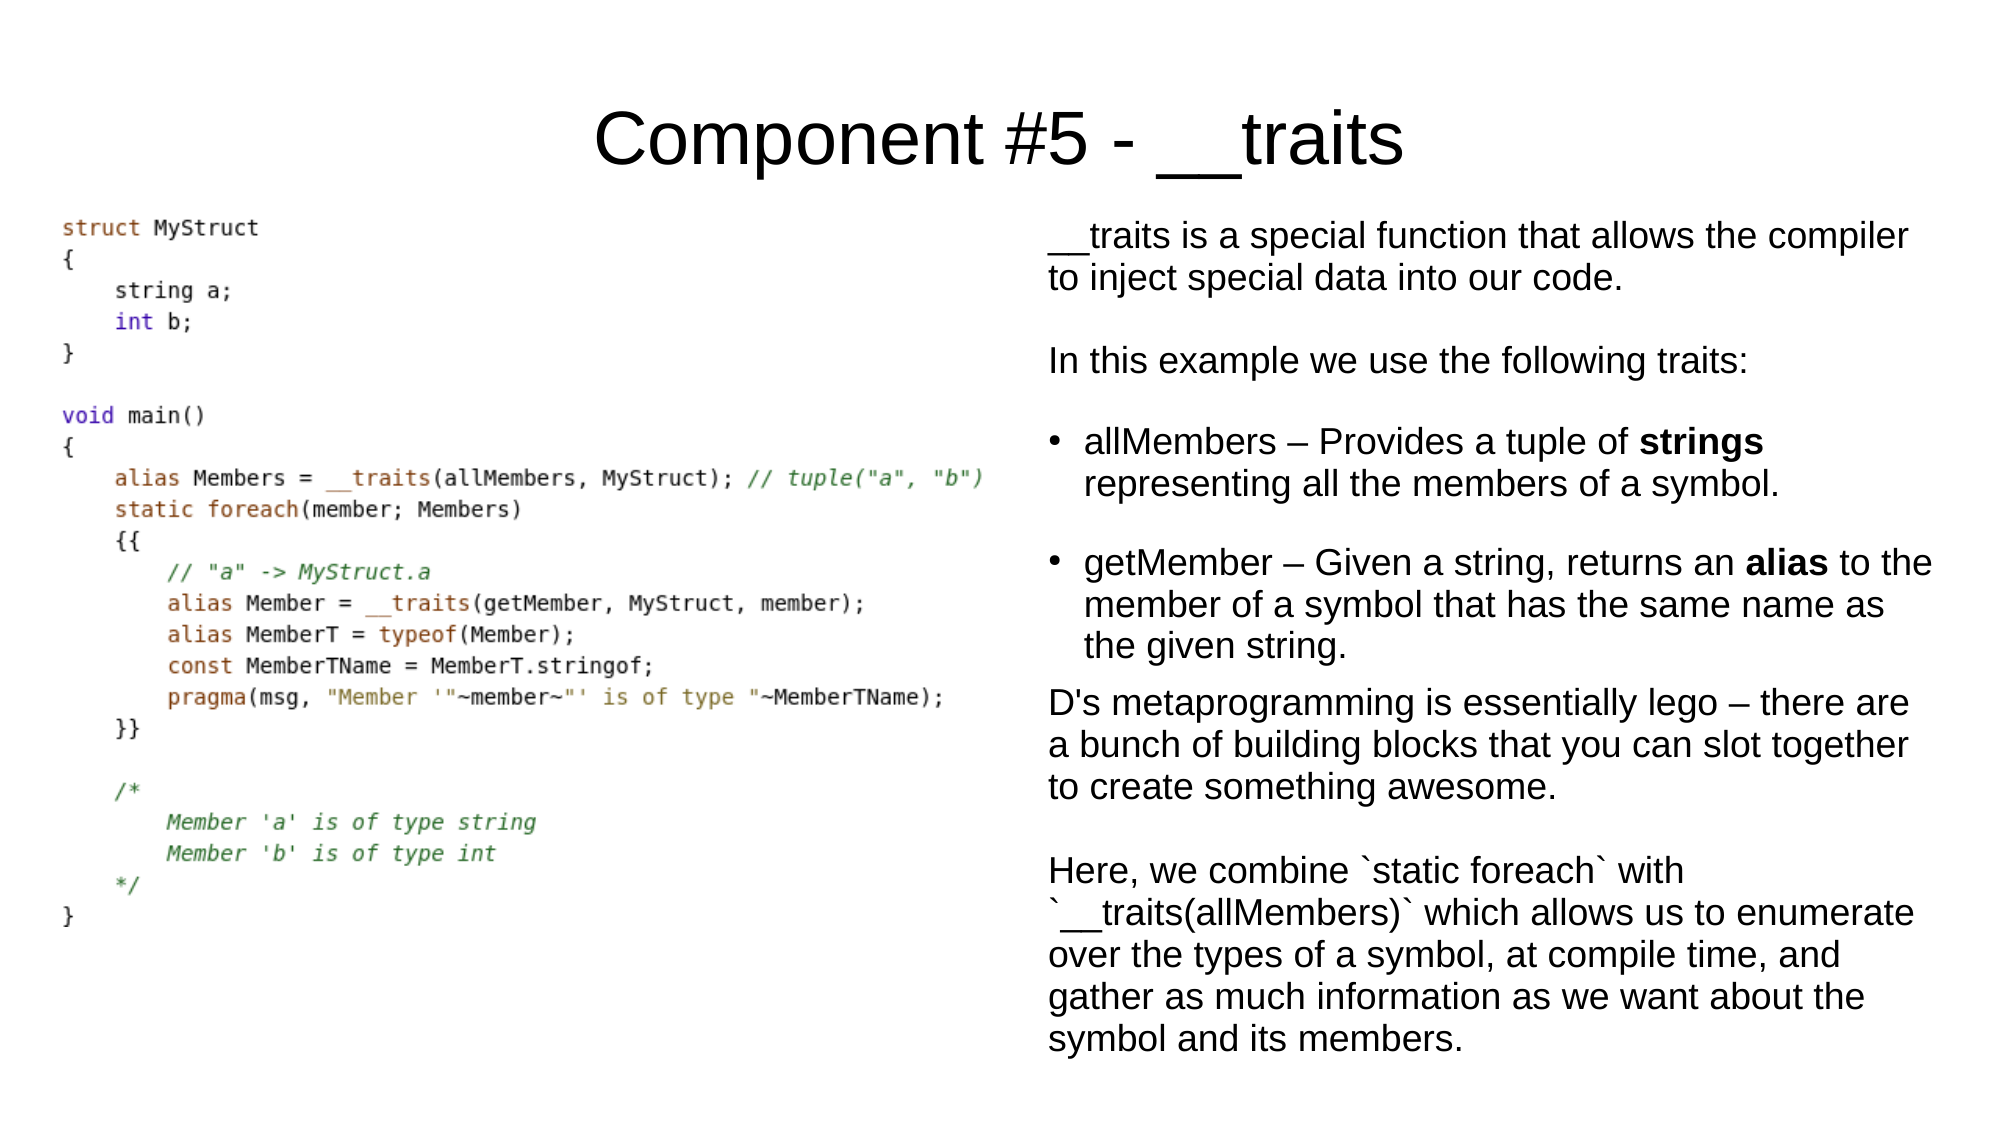

# Component #5 - __traits
__traits is a special function that allows the compiler to inject special data into our code.
In this example we use the following traits:
allMembers – Provides a tuple of strings representing all the members of a symbol.
getMember – Given a string, returns an alias to the member of a symbol that has the same name as the given string.
D's metaprogramming is essentially lego – there are a bunch of building blocks that you can slot together to create something awesome.
Here, we combine `static foreach` with `__traits(allMembers)` which allows us to enumerate over the types of a symbol, at compile time, and gather as much information as we want about the symbol and its members.